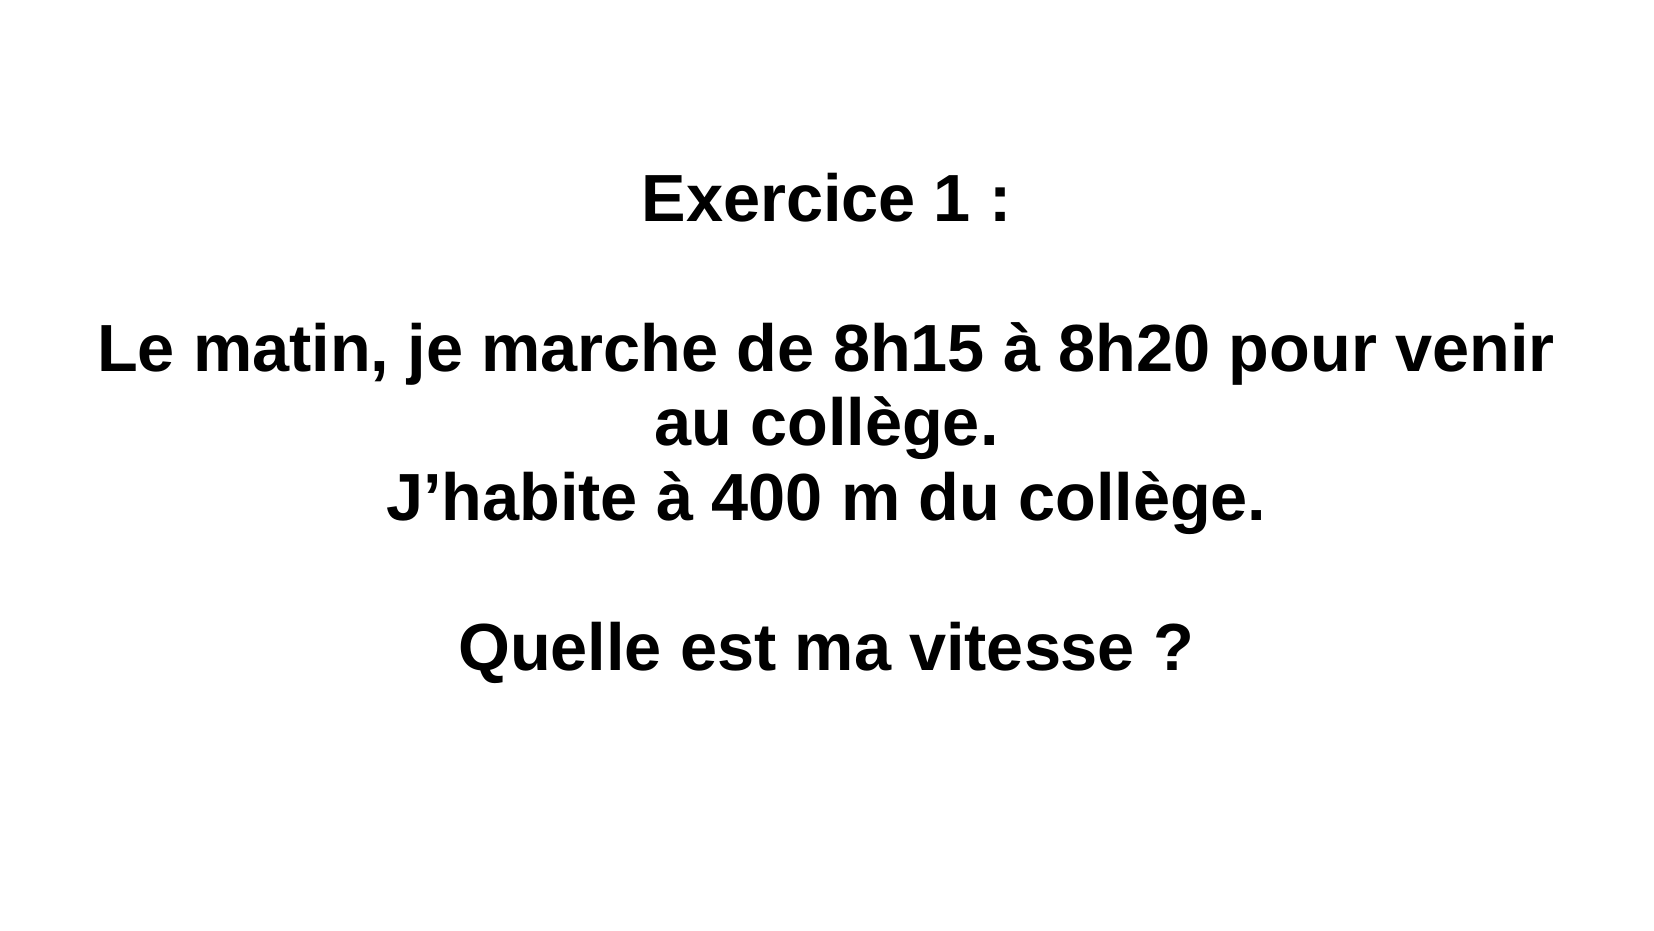

# Exercice 1 :
Le matin, je marche de 8h15 à 8h20 pour venir au collège.
J’habite à 400 m du collège.
Quelle est ma vitesse ?